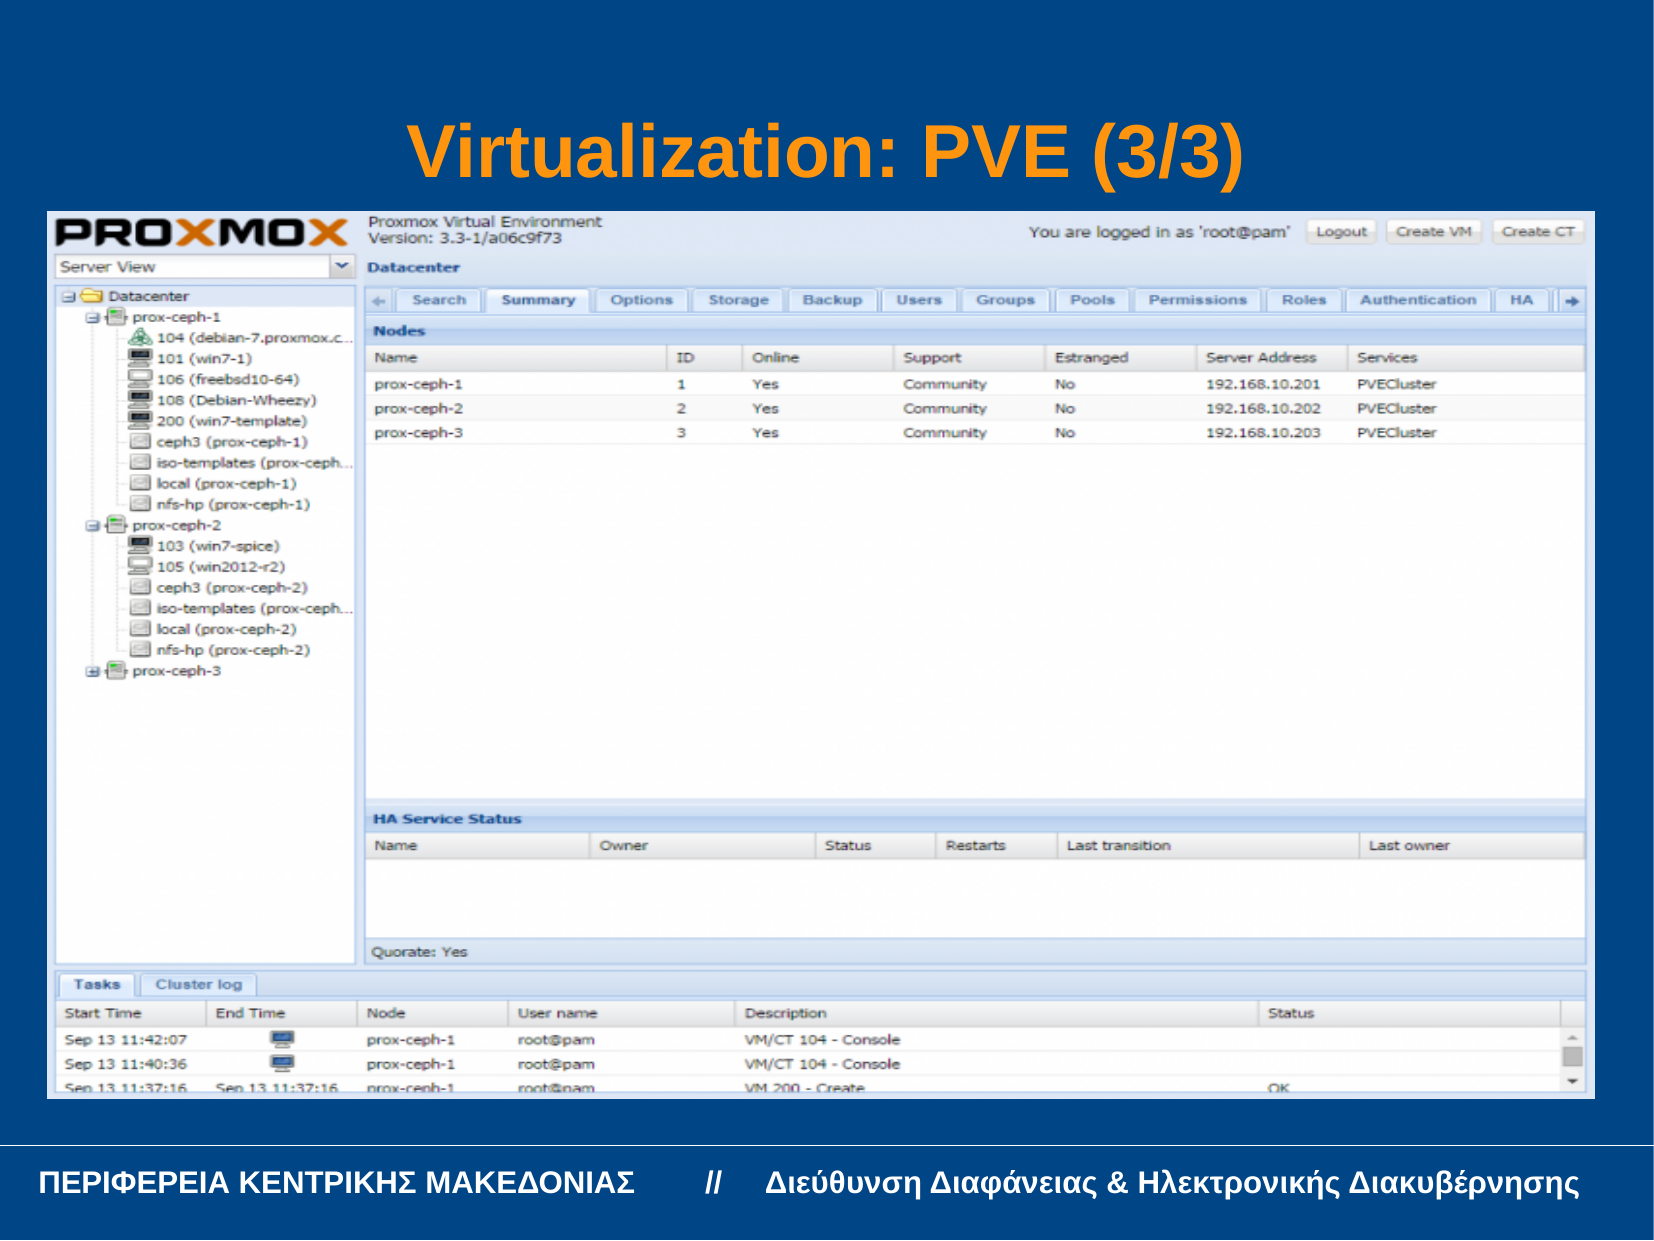

Virtualization: PVE (3/3)
ΠΕΡΙΦΕΡΕΙΑ ΚΕΝΤΡΙΚΗΣ ΜΑΚΕΔΟΝΙΑΣ // Διεύθυνση Διαφάνειας & Ηλεκτρονικής Διακυβέρνησης